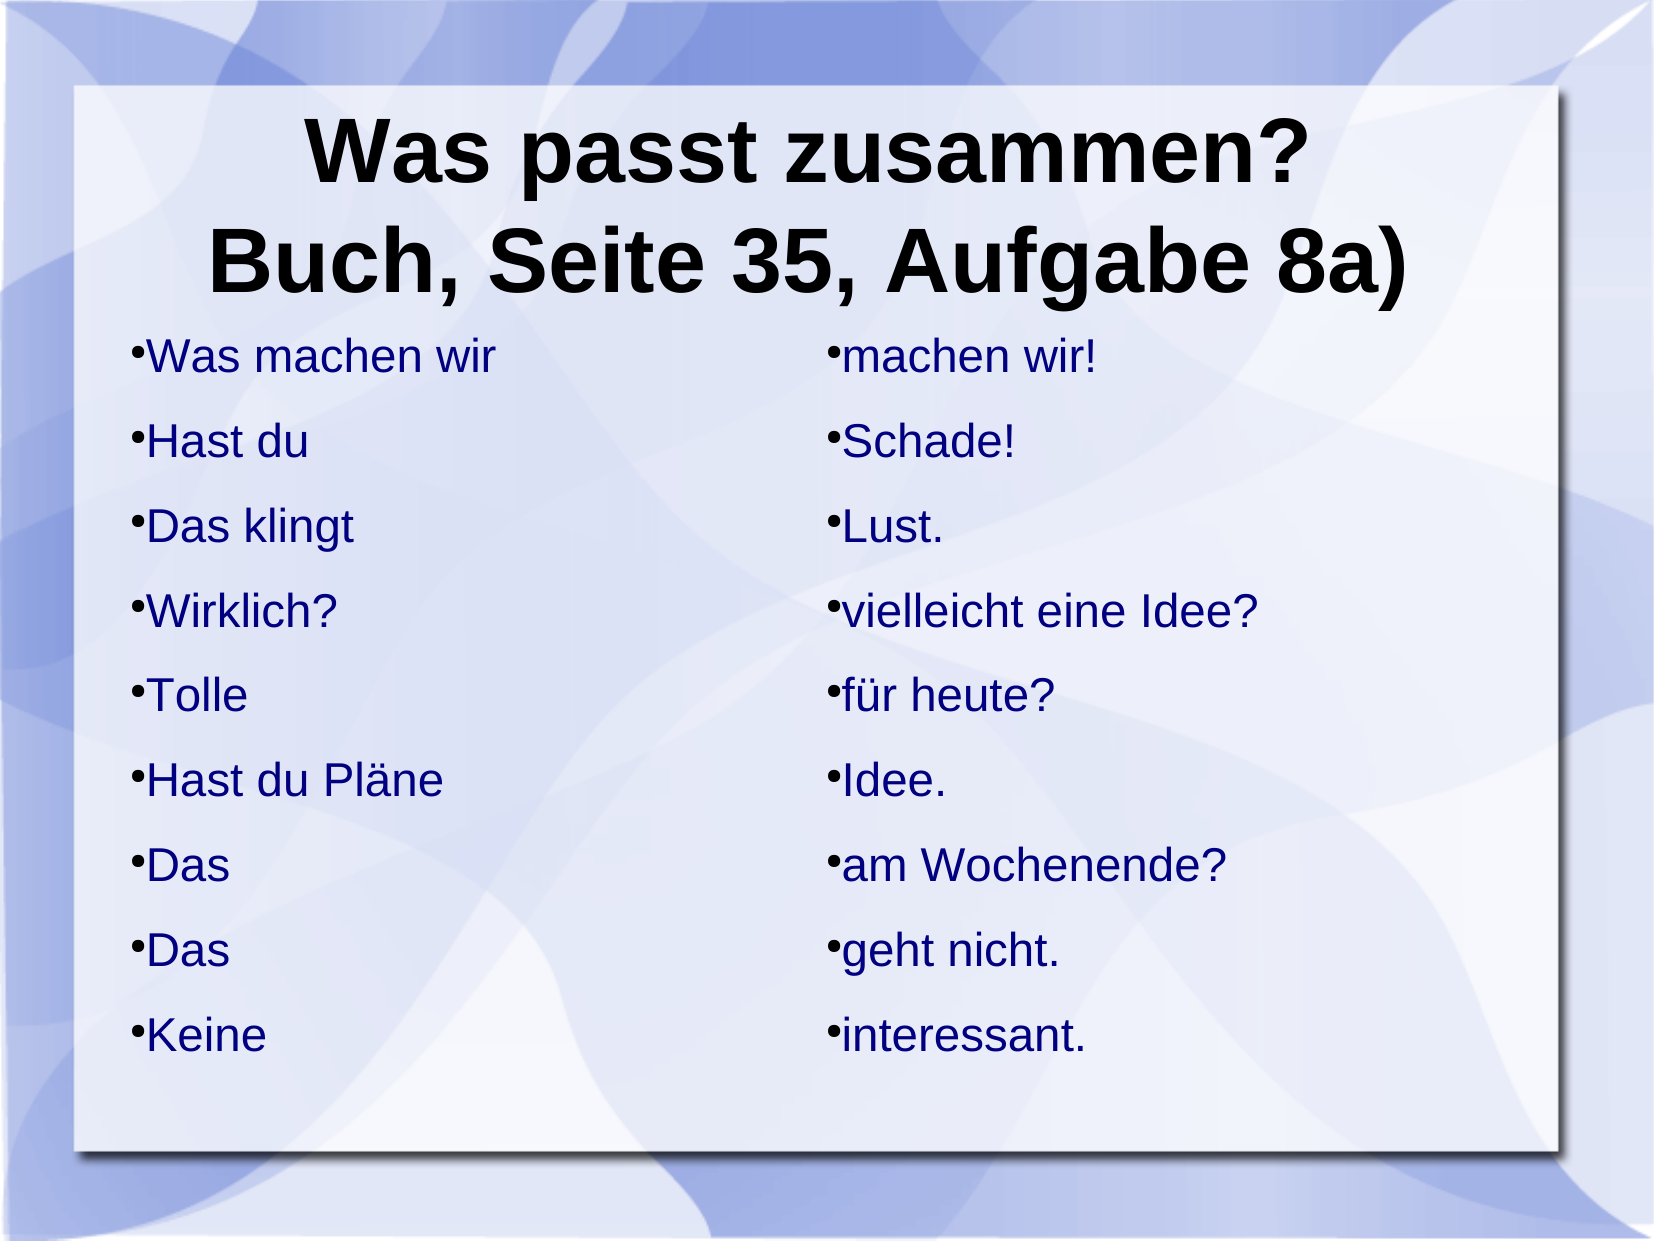

# Was passt zusammen? Buch, Seite 35, Aufgabe 8a)
Was machen wir
Hast du
Das klingt
Wirklich?
Tolle
Hast du Pläne
Das
Das
Keine
machen wir!
Schade!
Lust.
vielleicht eine Idee?
für heute?
Idee.
am Wochenende?
geht nicht.
interessant.